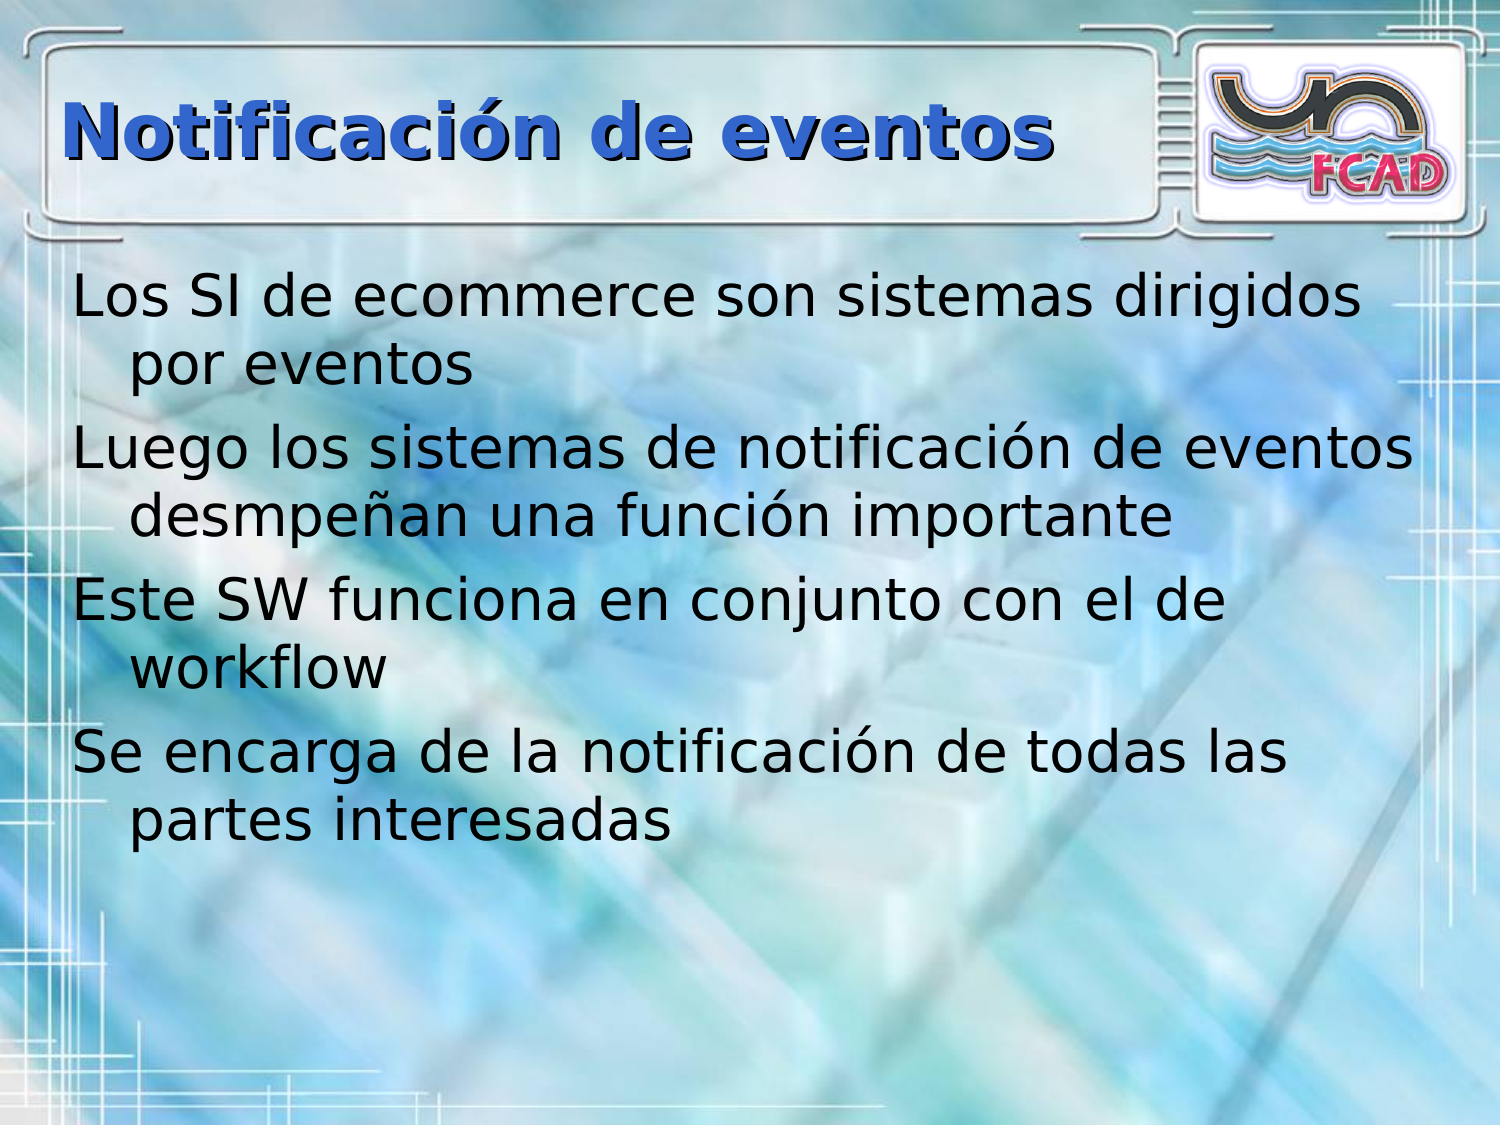

# Notificación de eventos
Los SI de ecommerce son sistemas dirigidos por eventos
Luego los sistemas de notificación de eventos desmpeñan una función importante
Este SW funciona en conjunto con el de workflow
Se encarga de la notificación de todas las partes interesadas